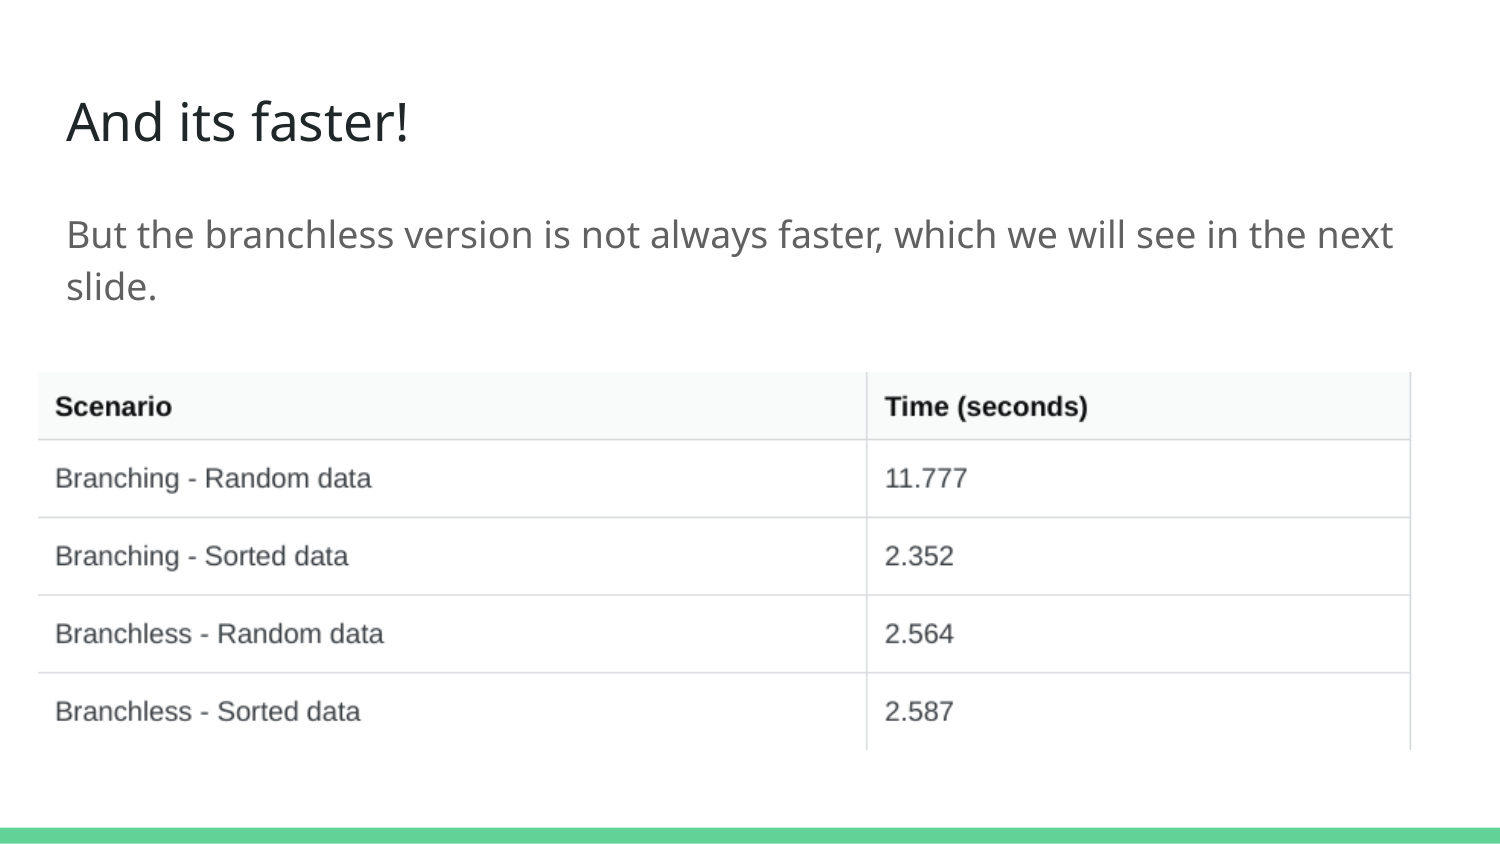

# And its faster!
But the branchless version is not always faster, which we will see in the next slide.